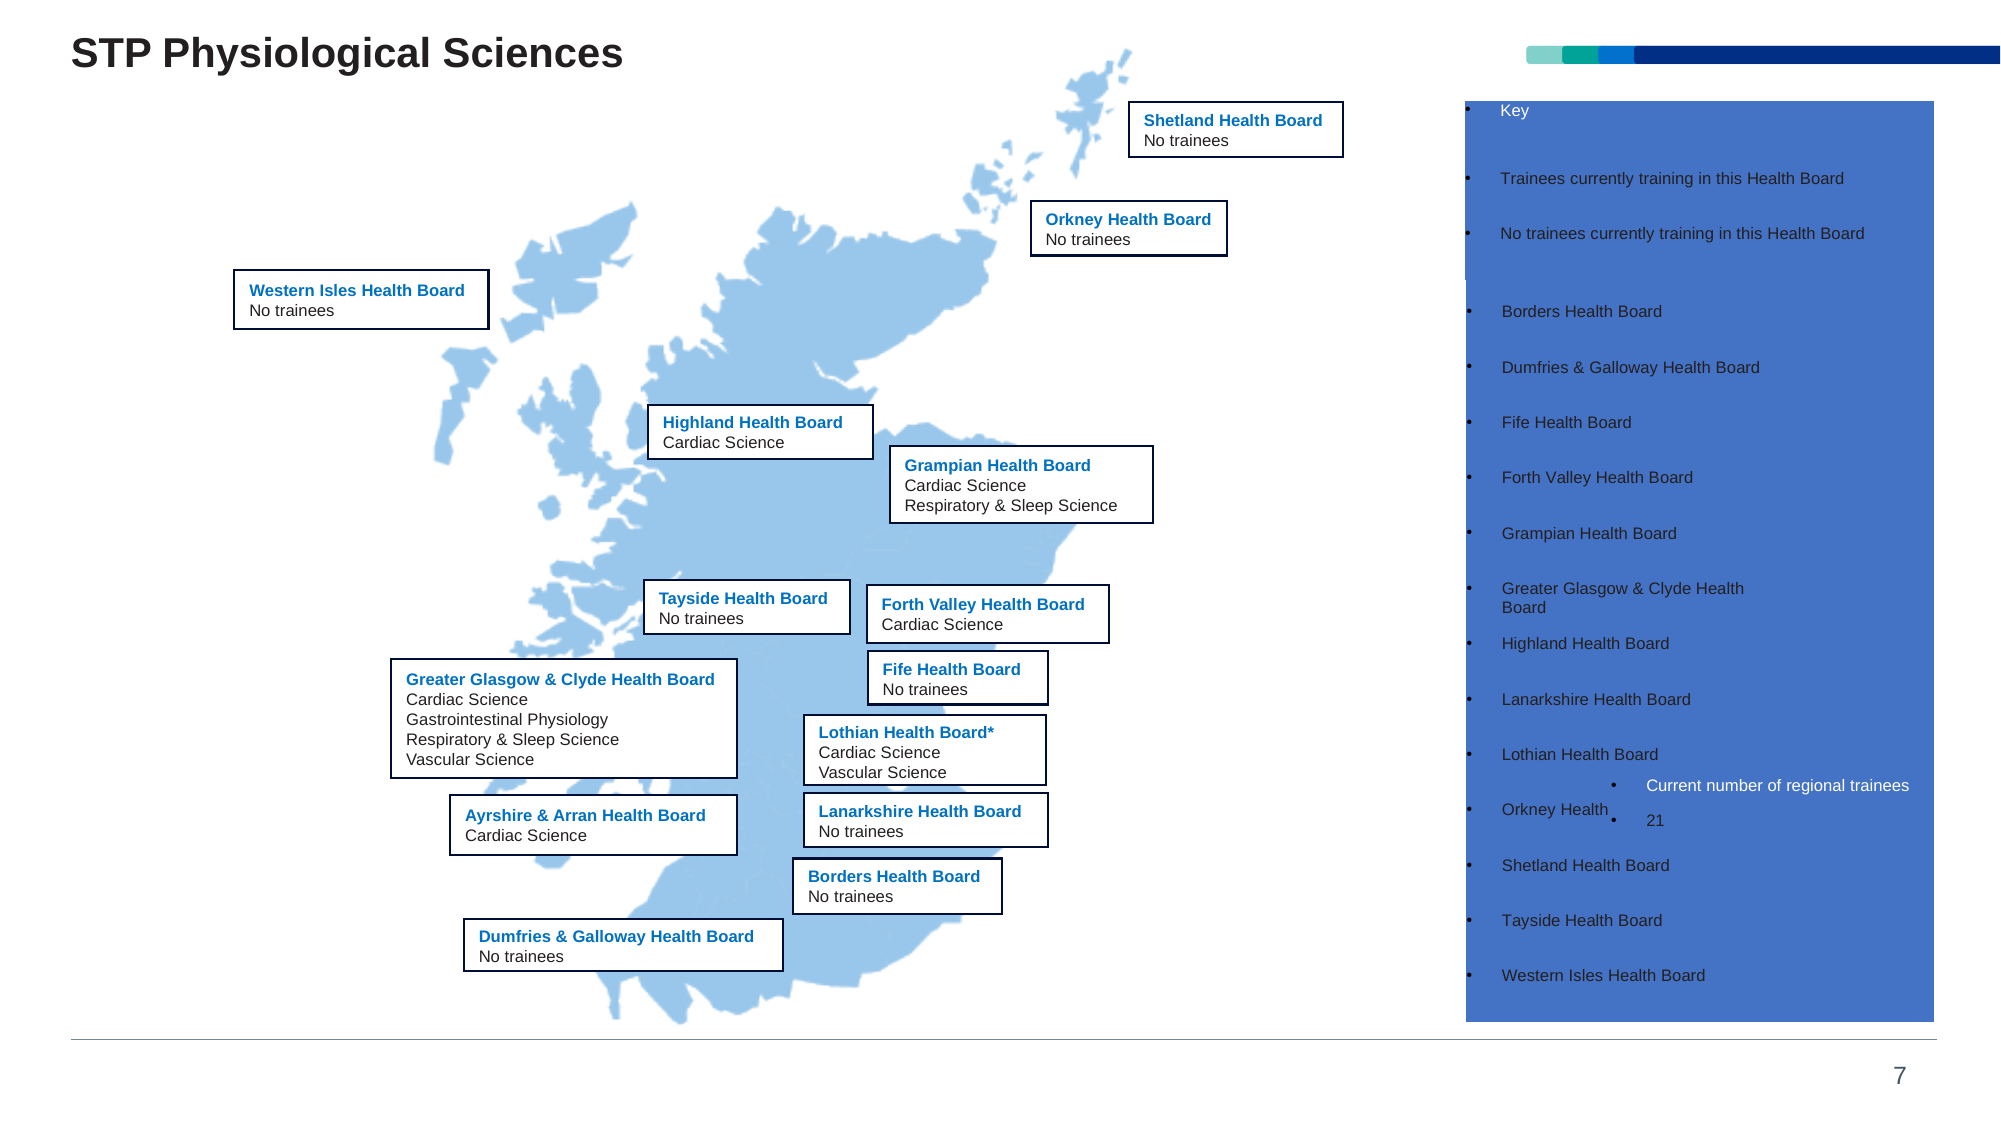

# STP Physiological Sciences
| Key | |
| --- | --- |
| Trainees currently training in this Health Board | |
| No trainees currently training in this Health Board | |
Shetland Health Board
No trainees
Orkney Health Board
No trainees
| Health Board | Organisation |
| --- | --- |
| Ayrshire & Arran Health Board | |
| Borders Health Board | |
| Dumfries & Galloway Health Board | |
| Fife Health Board | |
| Forth Valley Health Board | |
| Grampian Health Board | |
| Greater Glasgow & Clyde Health Board | |
| Highland Health Board | |
| Lanarkshire Health Board | |
| Lothian Health Board | |
| Orkney Health Board | |
| Shetland Health Board | |
| Tayside Health Board | |
| Western Isles Health Board | |
Western Isles Health Board
No trainees
Highland Health Board
Cardiac Science
Grampian Health Board
Cardiac Science
Respiratory & Sleep Science
Tayside Health Board
No trainees
Forth Valley Health Board
Cardiac Science
Fife Health Board
No trainees
Greater Glasgow & Clyde Health Board
Cardiac Science
Gastrointestinal Physiology
Respiratory & Sleep Science
Vascular Science
Lothian Health Board*
Cardiac Science
Vascular Science
| Current number of regional trainees |
| --- |
| 21 |
Lanarkshire Health Board
No trainees
Ayrshire & Arran Health Board
Cardiac Science
Borders Health Board
No trainees
Dumfries & Galloway Health Board
No trainees